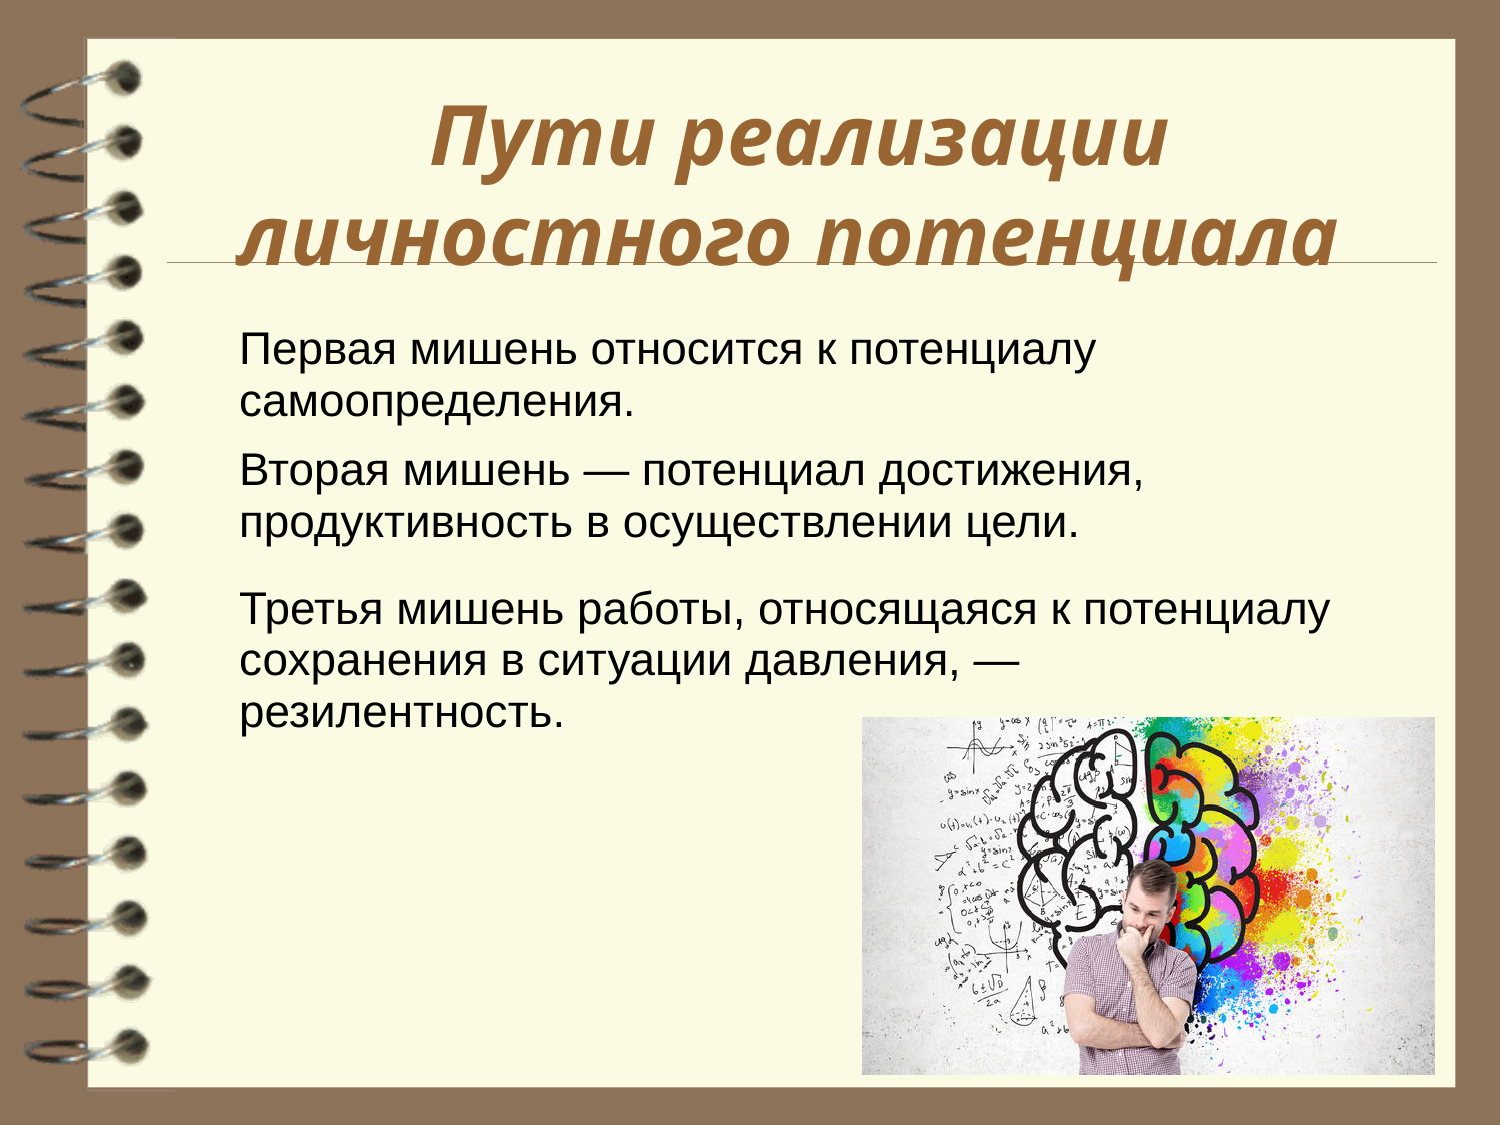

# Пути реализации личностного потенциала
Первая мишень относится к потенциалу самоопределения.
Вторая мишень — потенциал достижения, продуктивность в осуществлении цели.
Третья мишень работы, относящаяся к потенциалу сохранения в ситуации давления, — резилентность.